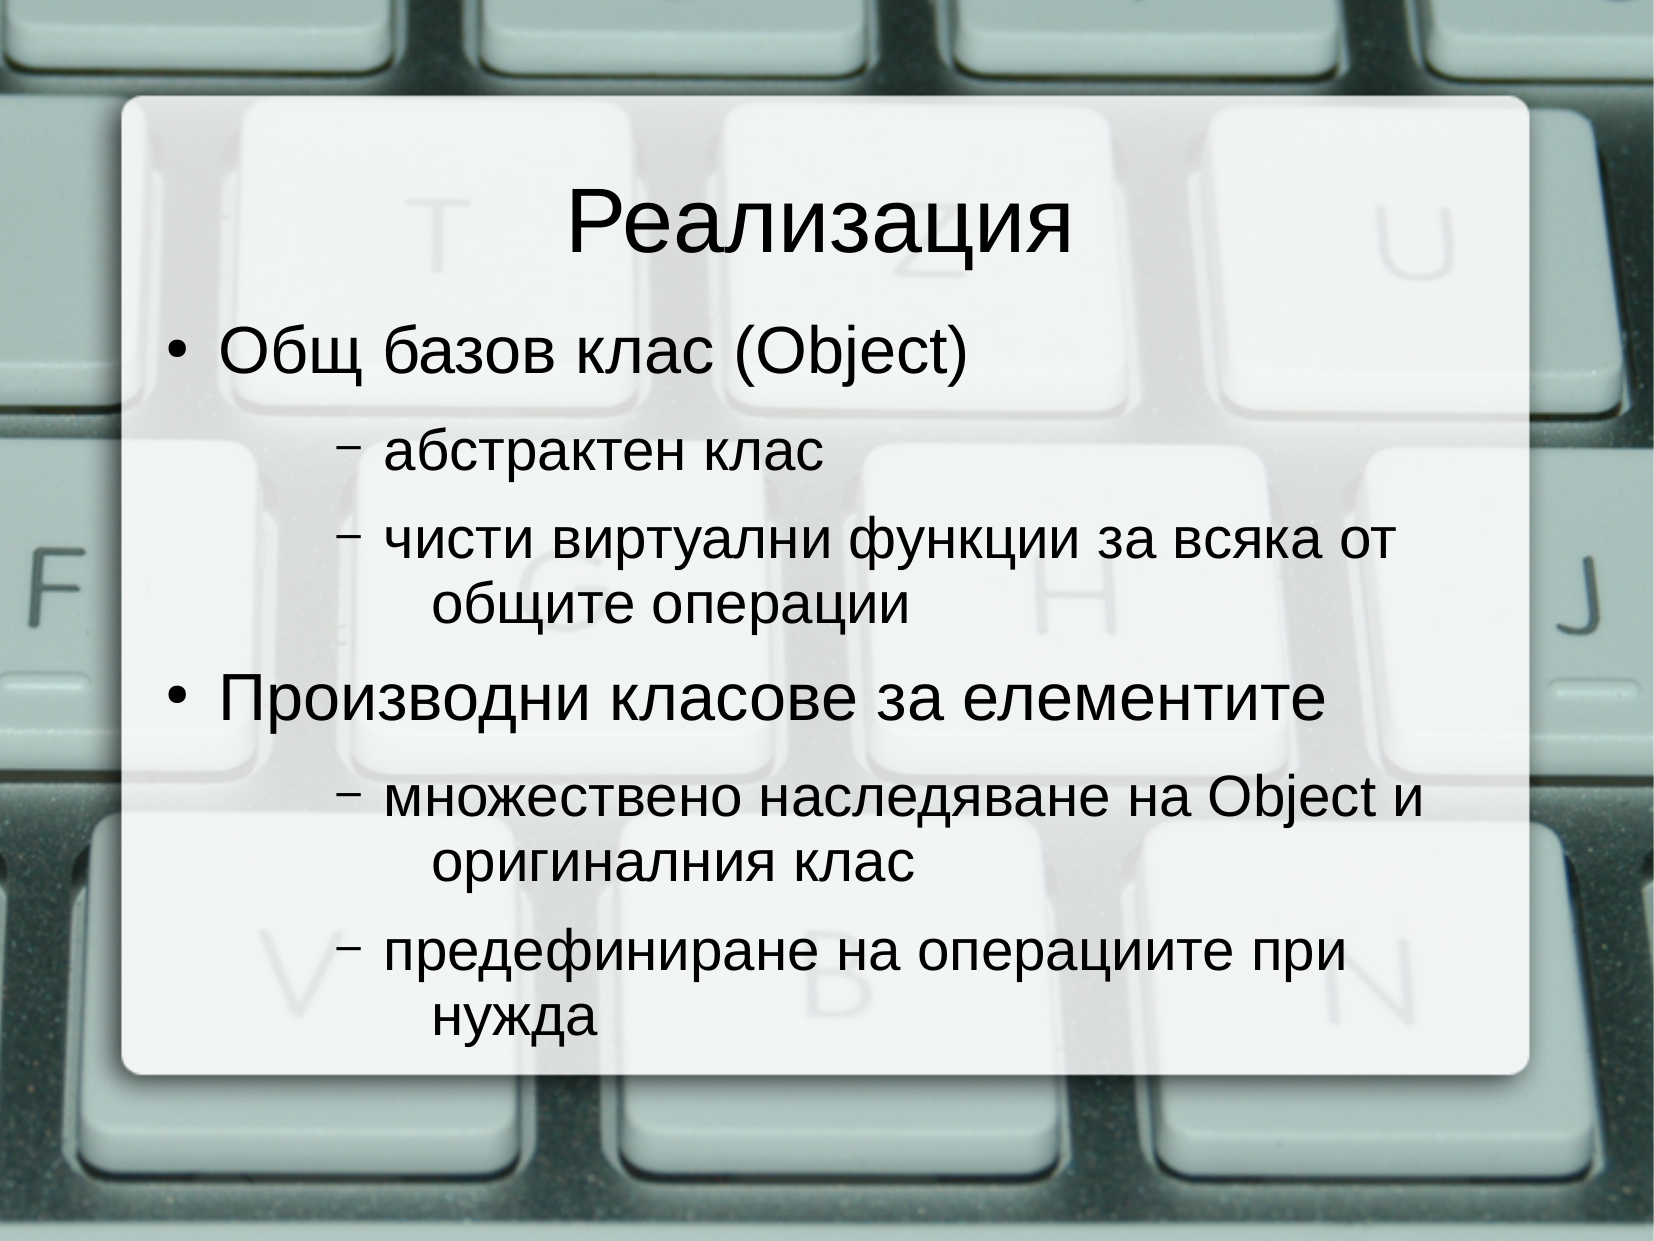

# Реализация
Общ базов клас (Object)
абстрактен клас
чисти виртуални функции за всяка от общите операции
Производни класове за елементите
множествено наследяване на Object и оригиналния клас
предефиниране на операциите при нужда